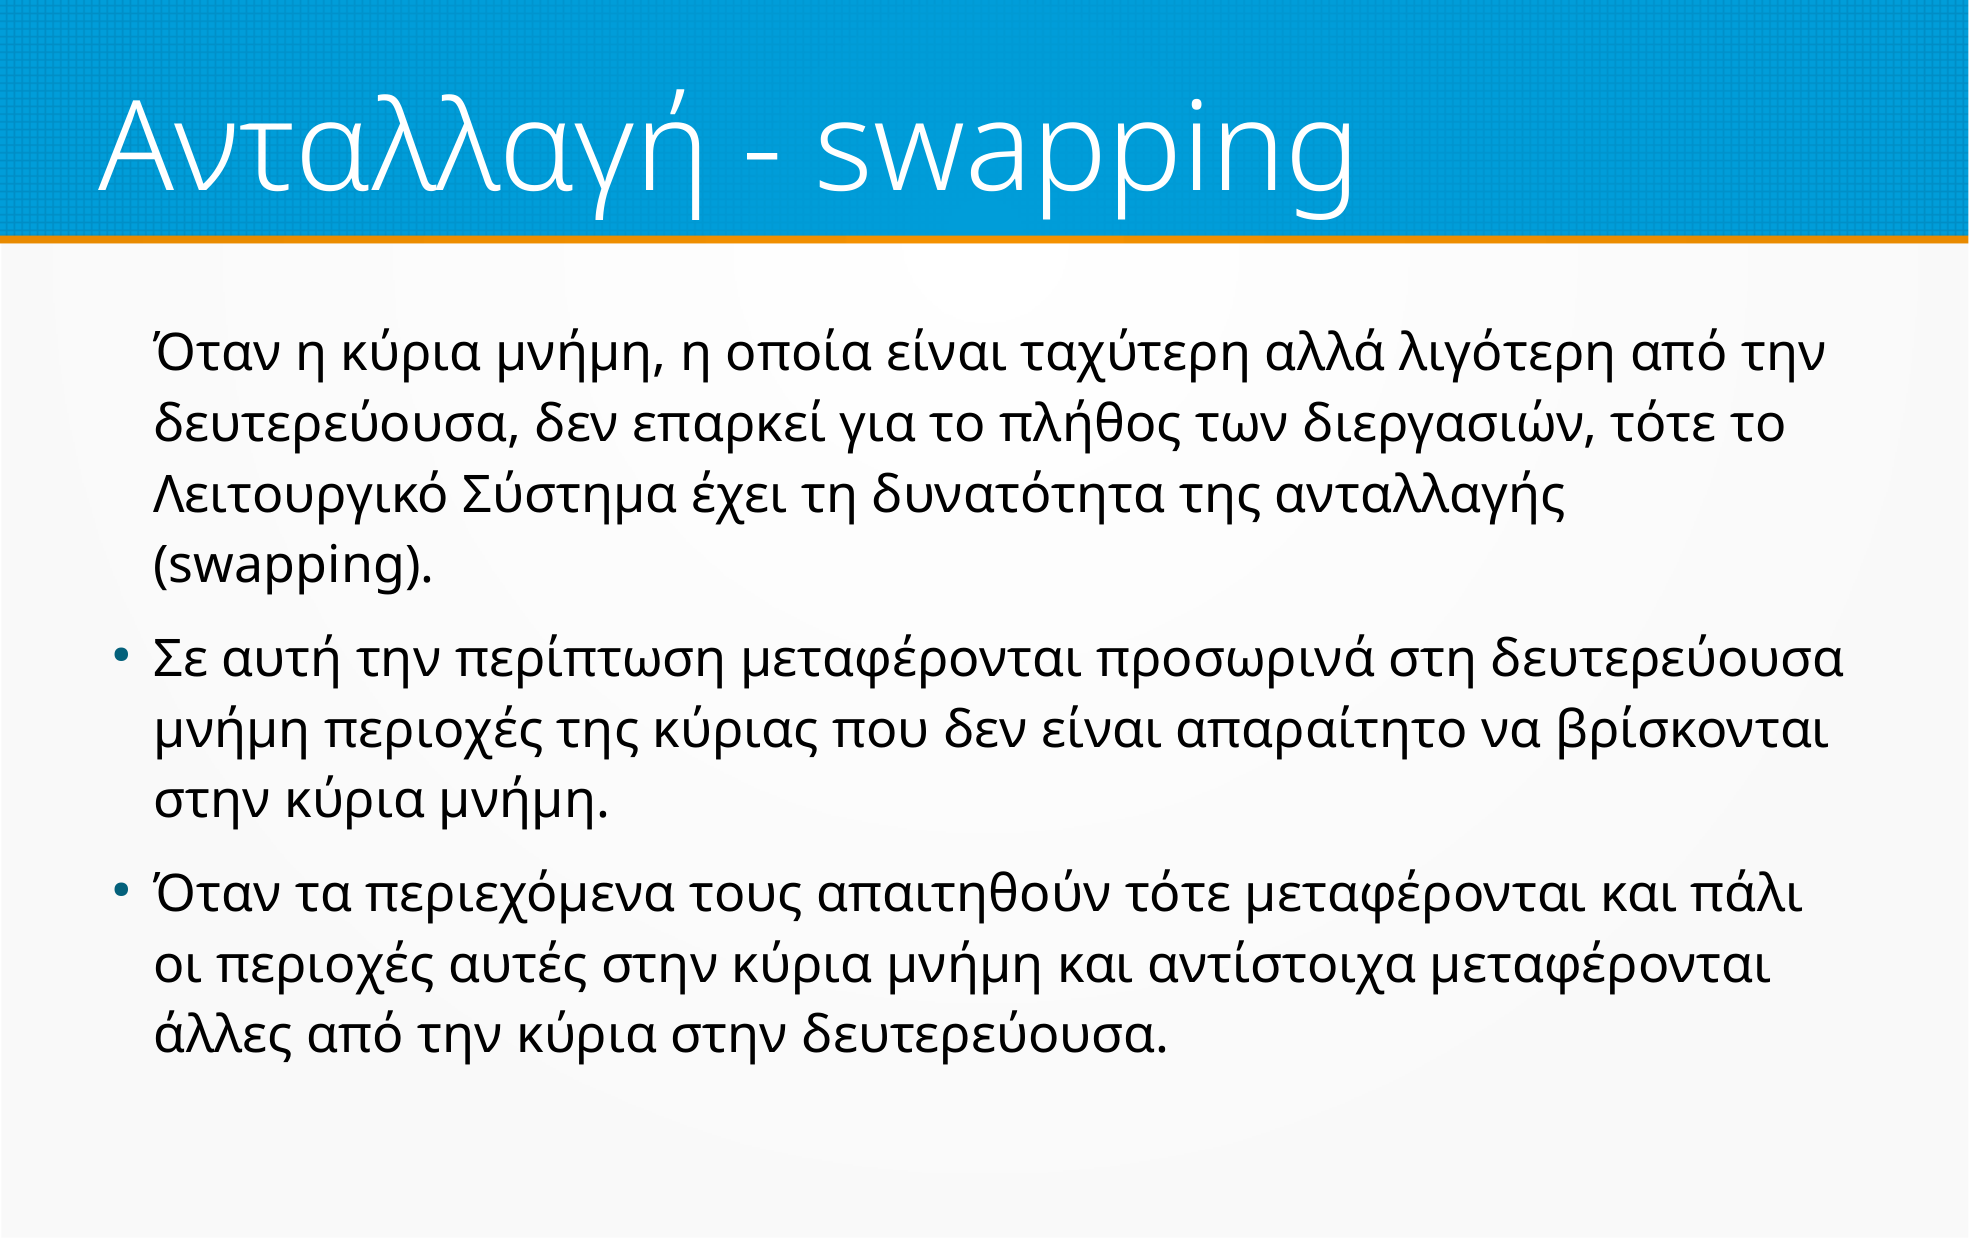

# Ανταλλαγή - swapping
Όταν η κύρια μνήμη, η οποία είναι ταχύτερη αλλά λιγότερη από την δευτερεύουσα, δεν επαρκεί για το πλήθος των διεργασιών, τότε το Λειτουργικό Σύστημα έχει τη δυνατότητα της ανταλλαγής (swapping).
Σε αυτή την περίπτωση μεταφέρονται προσωρινά στη δευτερεύουσα μνήμη περιοχές της κύριας που δεν είναι απαραίτητο να βρίσκονται στην κύρια μνήμη.
Όταν τα περιεχόμενα τους απαιτηθούν τότε μεταφέρονται και πάλι οι περιοχές αυτές στην κύρια μνήμη και αντίστοιχα μεταφέρονται άλλες από την κύρια στην δευτερεύουσα.